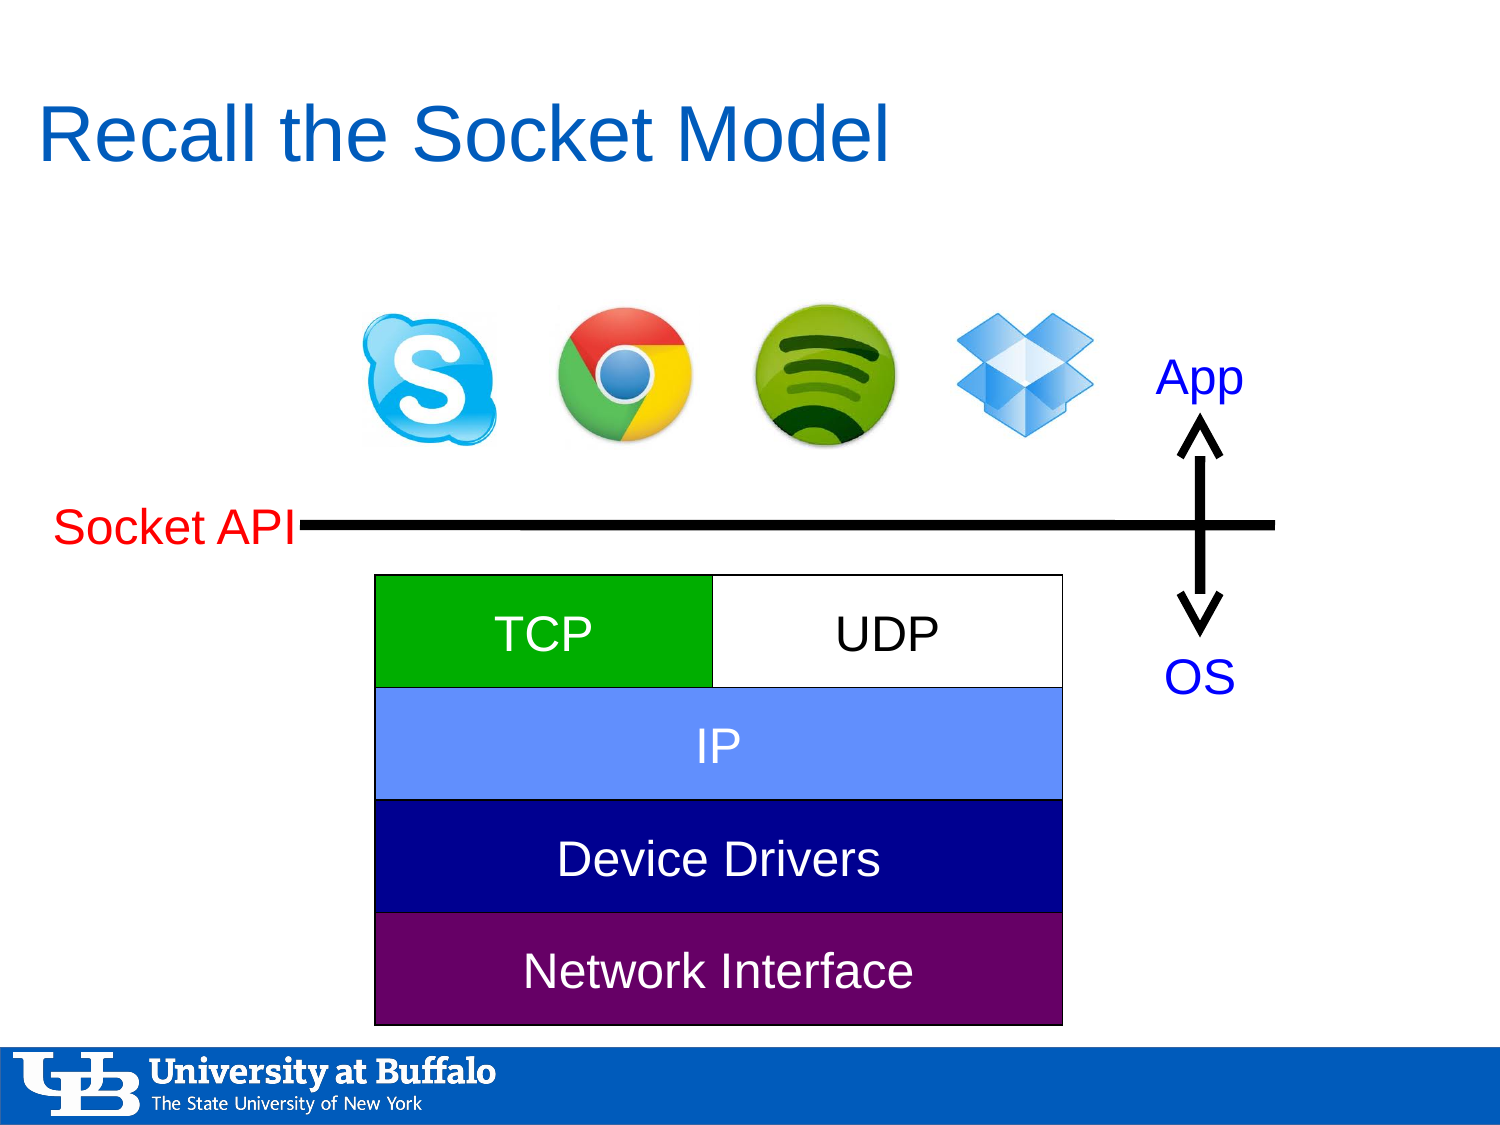

# Recall the Socket Model
App
Socket API
TCP
UDP
OS
IP
Device Drivers
Network Interface